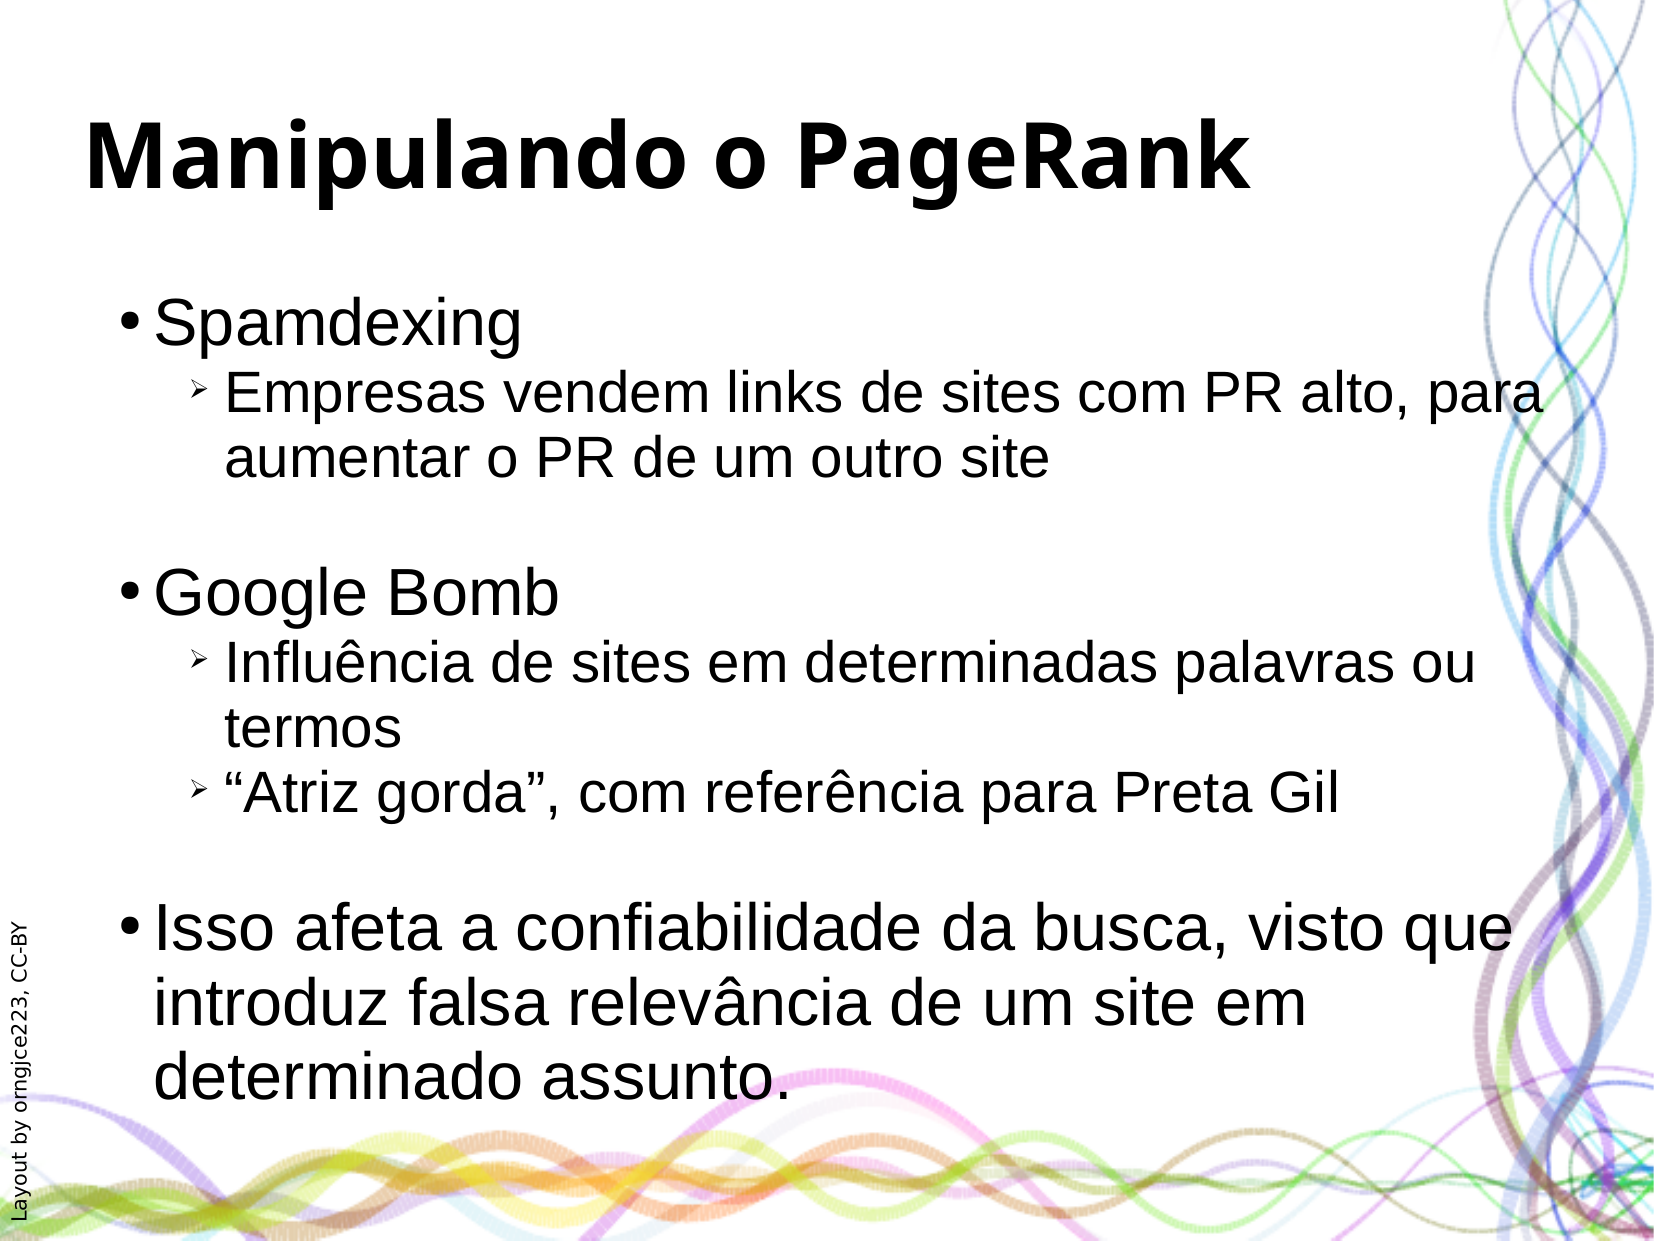

# Manipulando o PageRank
Spamdexing
Empresas vendem links de sites com PR alto, para aumentar o PR de um outro site
Google Bomb
Influência de sites em determinadas palavras ou termos
“Atriz gorda”, com referência para Preta Gil
Isso afeta a confiabilidade da busca, visto que introduz falsa relevância de um site em determinado assunto.